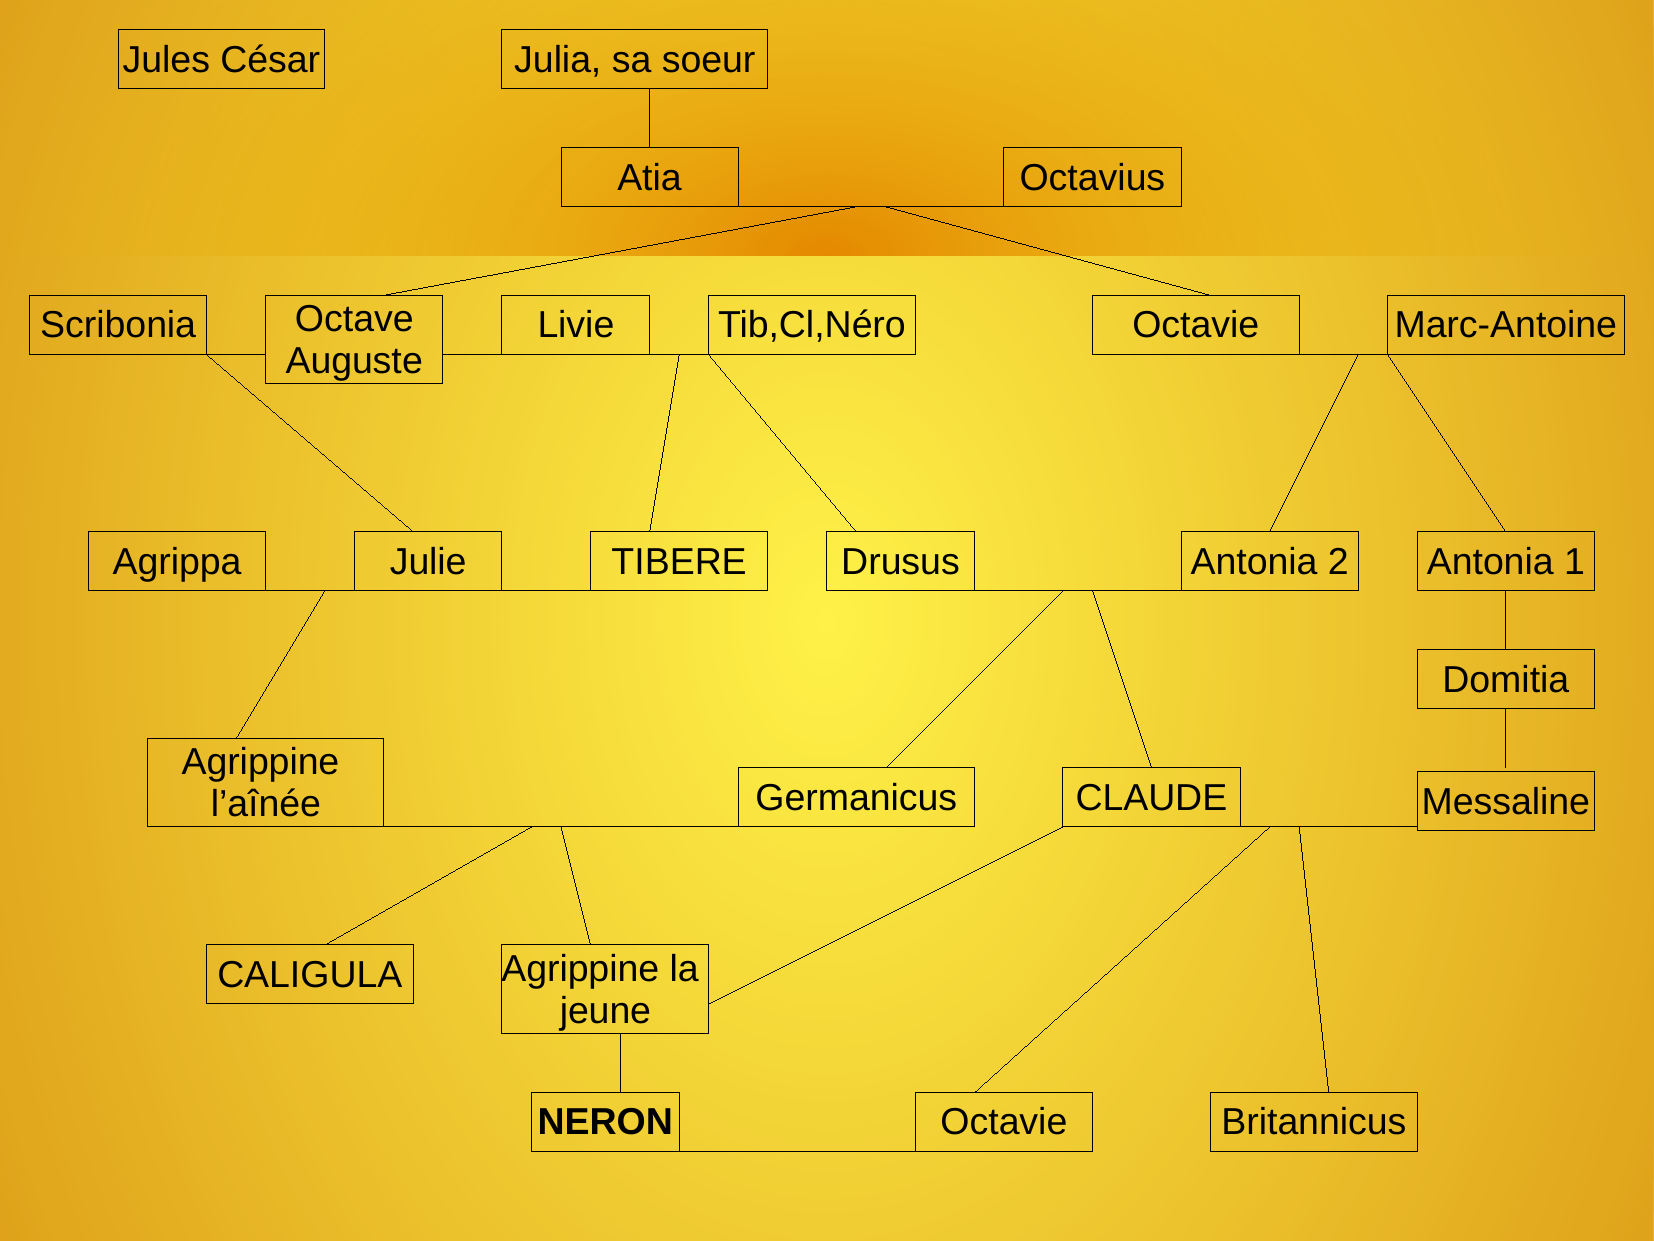

Jules César
Julia, sa soeur
Atia
Octavius
Scribonia
Octave
Auguste
Livie
Tib,Cl,Néro
Octavie
Marc-Antoine
Agrippa
Julie
TIBERE
Drusus
Antonia 2
Antonia 1
Domitia
Agrippine
l’aînée
Germanicus
CLAUDE
Messaline
CALIGULA
Agrippine la
jeune
NERON
Octavie
Britannicus